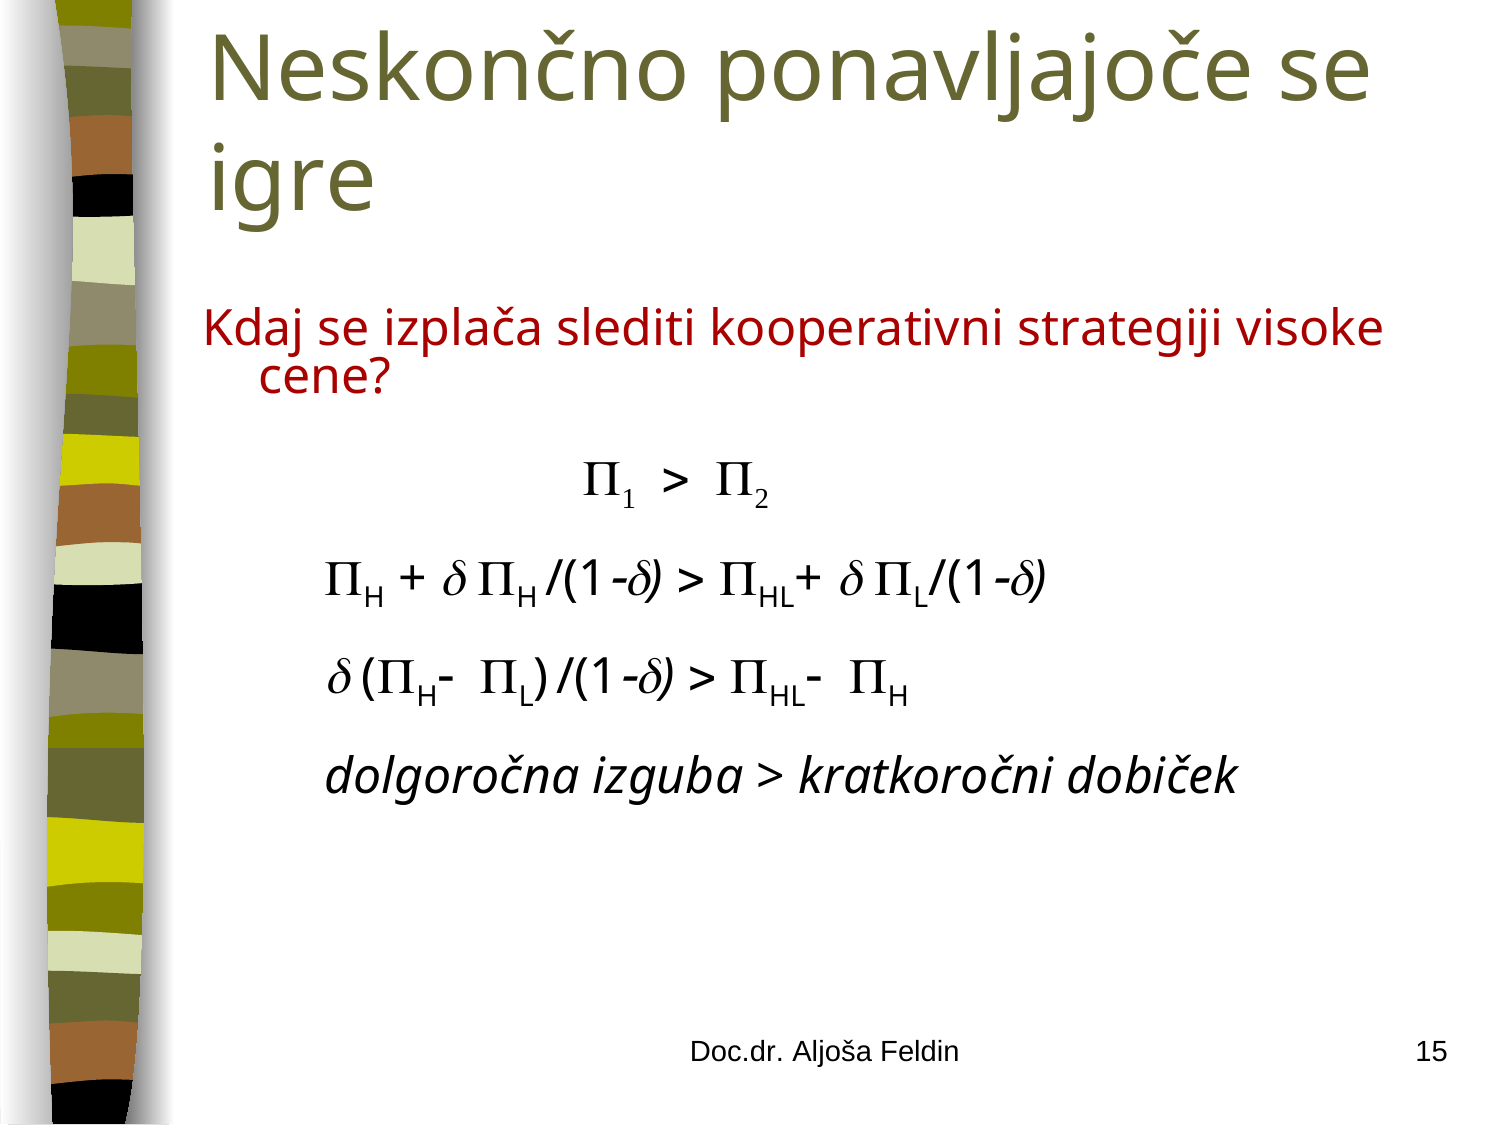

Neskončno ponavljajoče se igre
# Kdaj se izplača slediti kooperativni strategiji visoke cene?
 
 	H +  H /(1)  HL+  L/(1)
 	 (HL) /(1)  HL H
	dolgoročna izguba > kratkoročni dobiček
Doc.dr. Aljoša Feldin